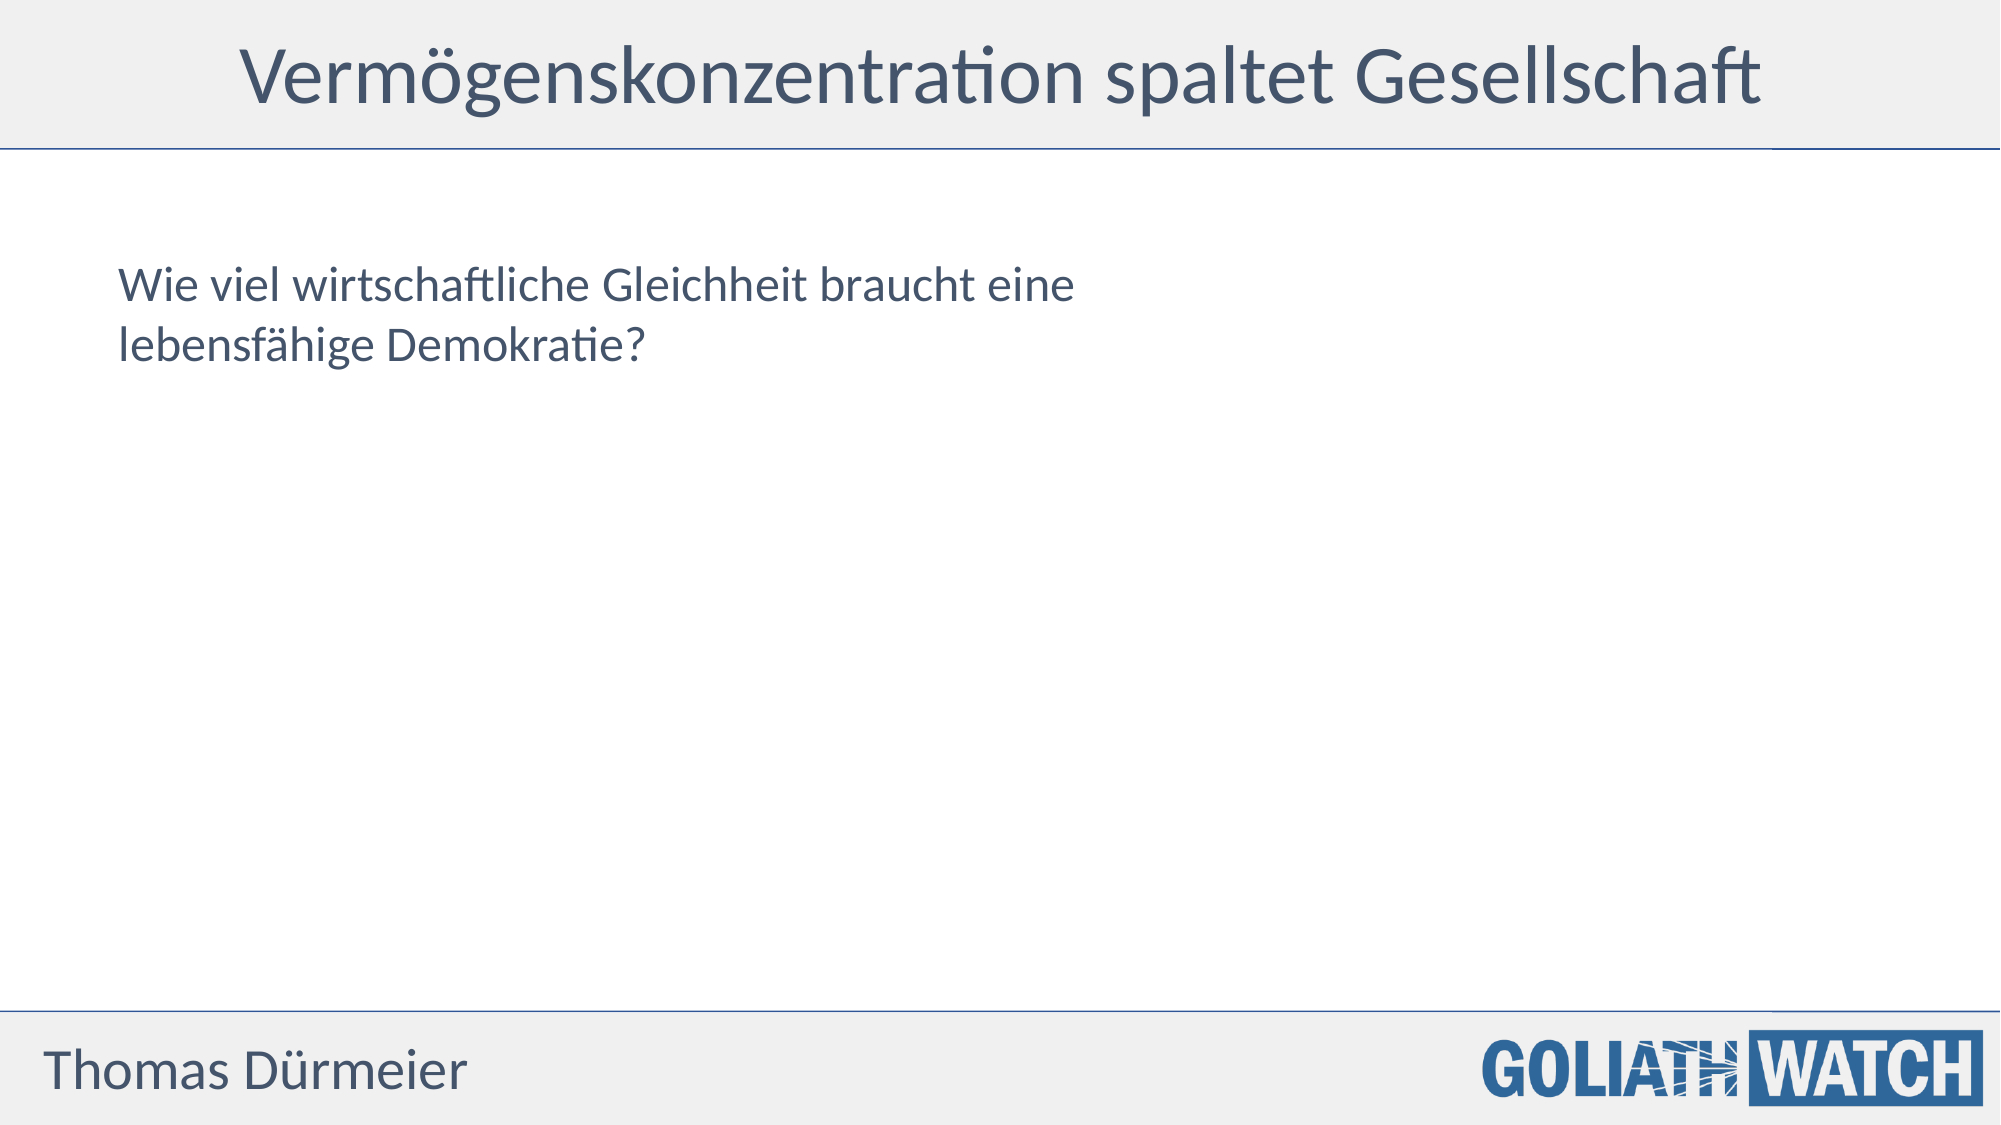

Vermögenskonzentration spaltet Gesellschaft
Wie viel wirtschaftliche Gleichheit braucht eine lebensfähige Demokratie?
Thomas Dürmeier